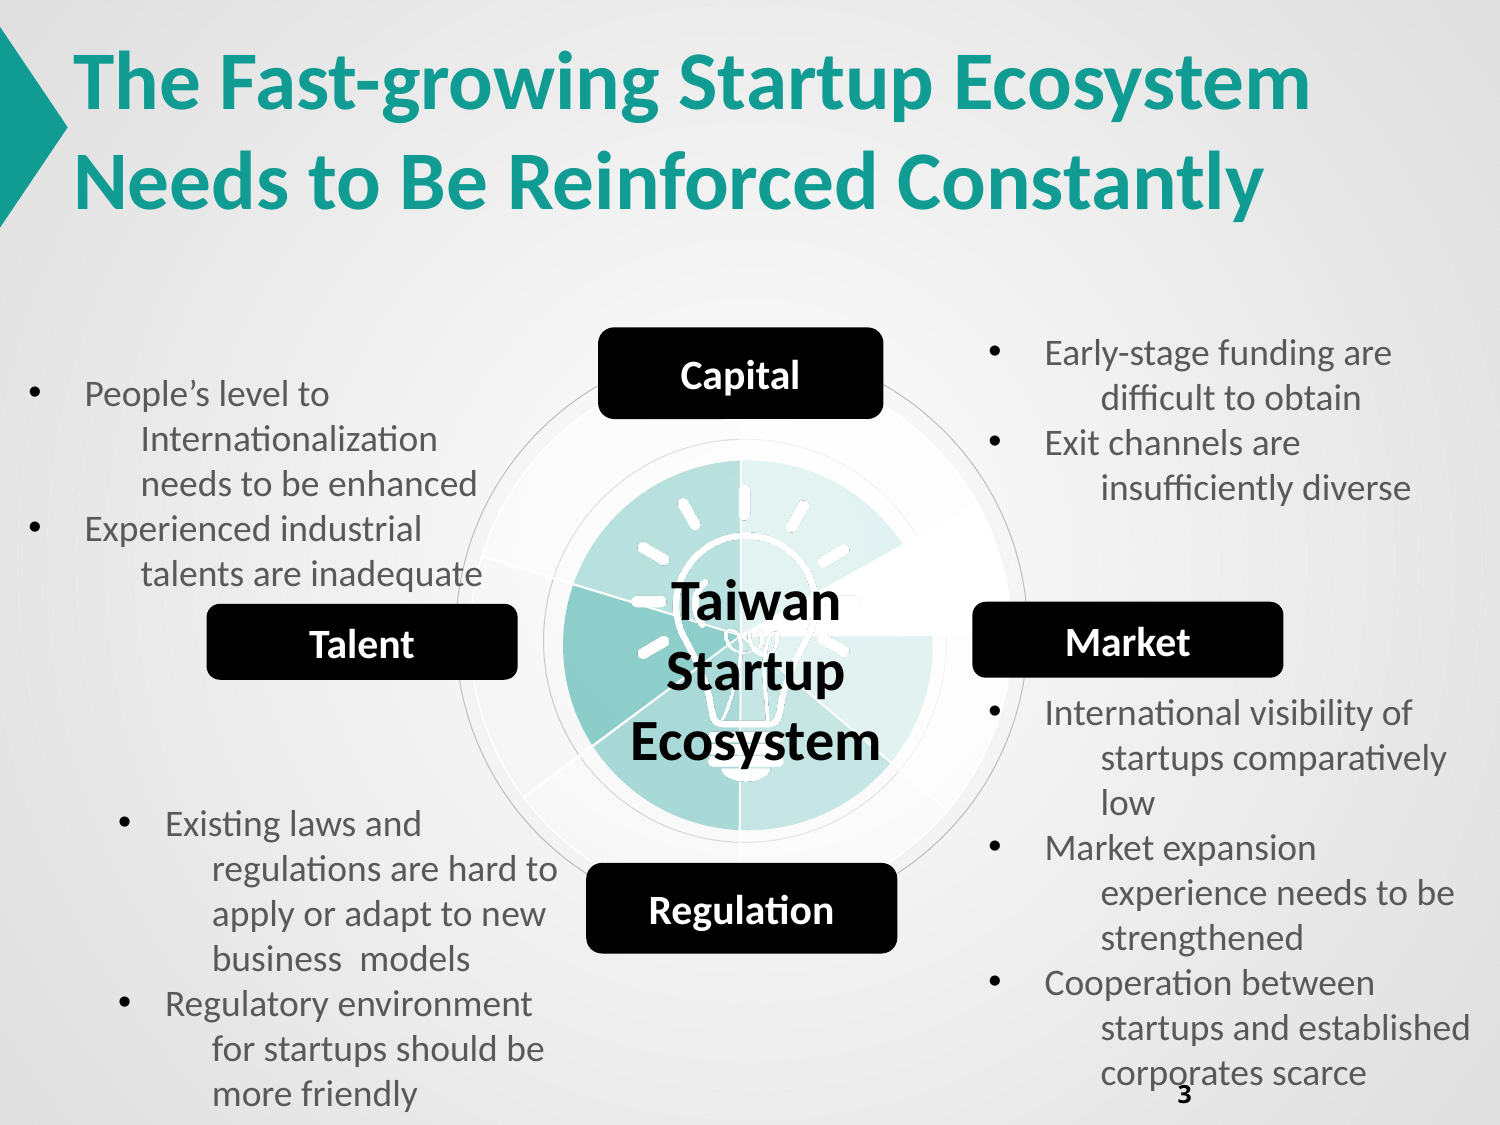

The Fast-growing Startup Ecosystem Needs to Be Reinforced Constantly
Early-stage funding are difficult to obtain
Exit channels are insufficiently diverse
Capital
People’s level to Internationalization needs to be enhanced
Experienced industrial talents are inadequate
Taiwan Startup Ecosystem
Market
Talent
International visibility of startups comparatively low
Market expansion experience needs to be strengthened
Cooperation between startups and established corporates scarce
Existing laws and regulations are hard to apply or adapt to new business models
Regulatory environment for startups should be more friendly
Regulation